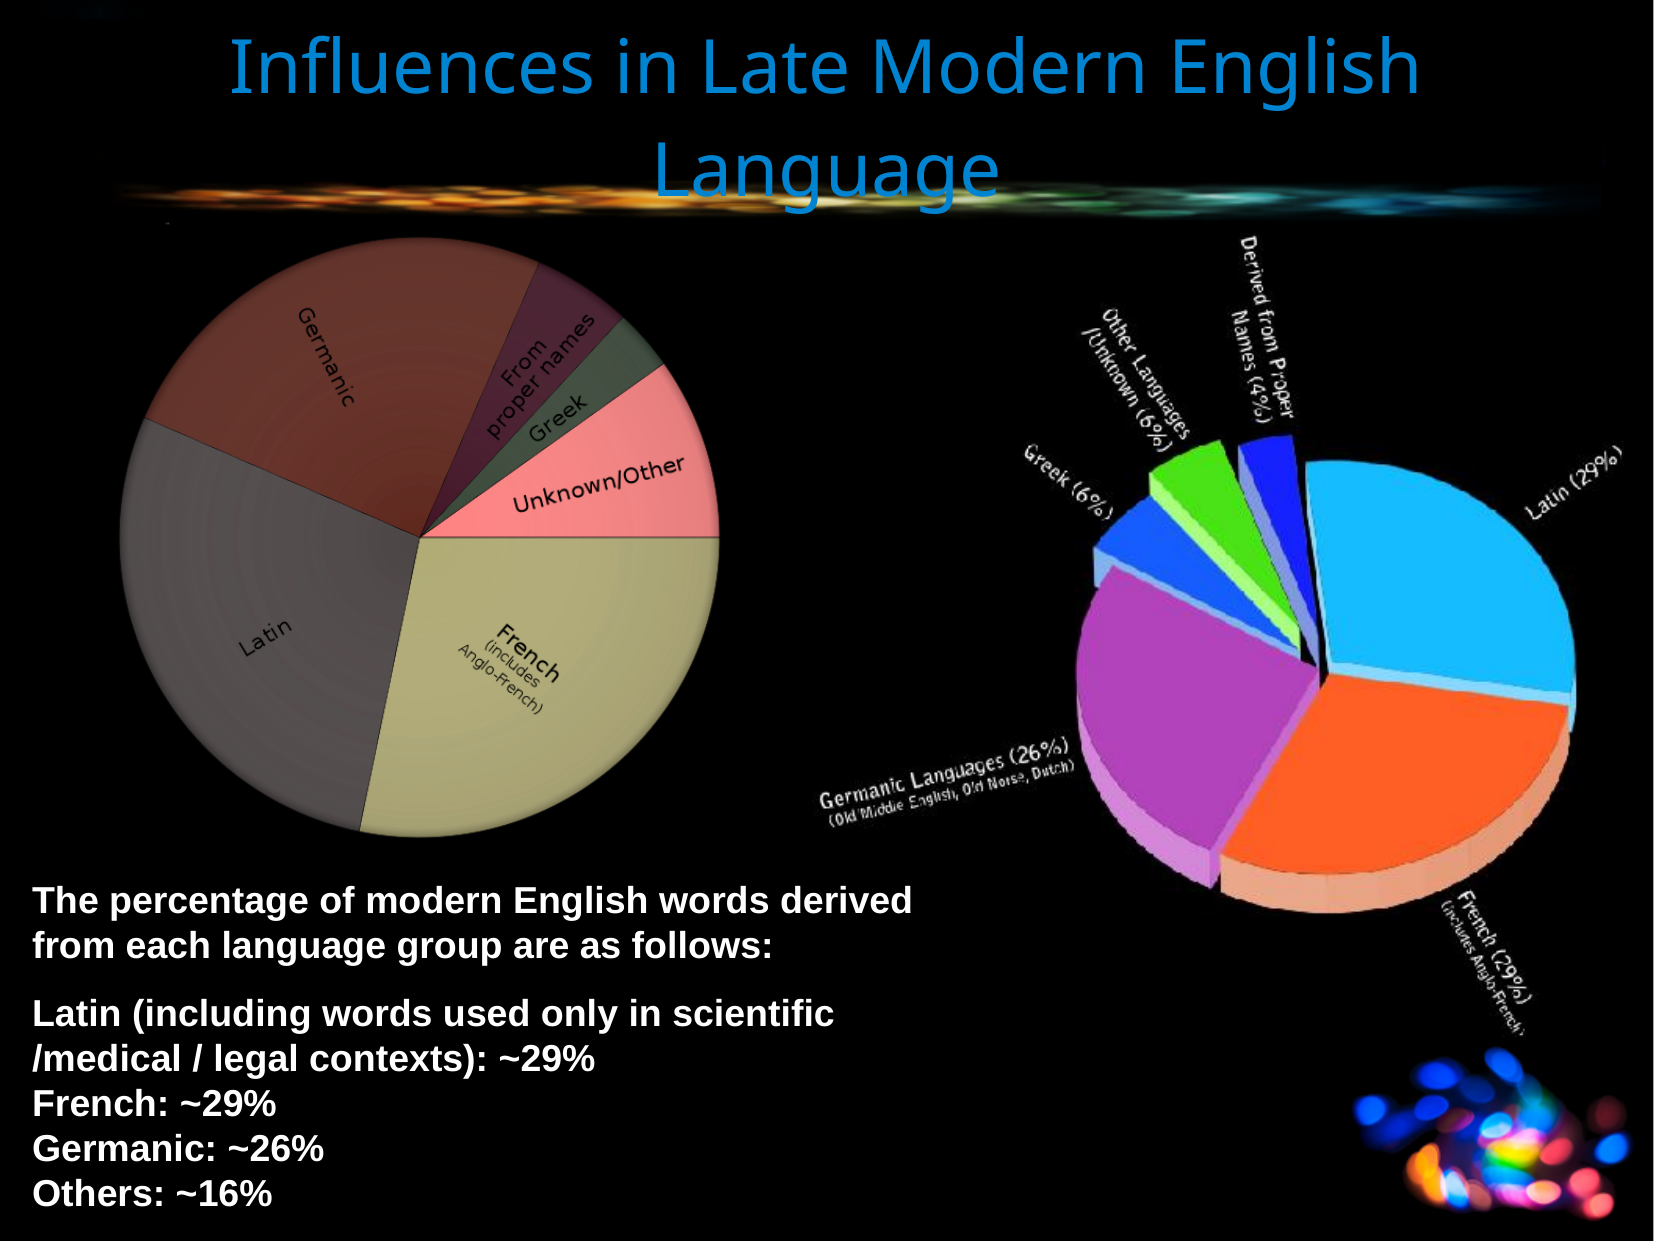

# Influences in Late Modern English Language
The percentage of modern English words derived from each language group are as follows:
Latin (including words used only in scientific /medical / legal contexts): ~29%
French: ~29%
Germanic: ~26%
Others: ~16%